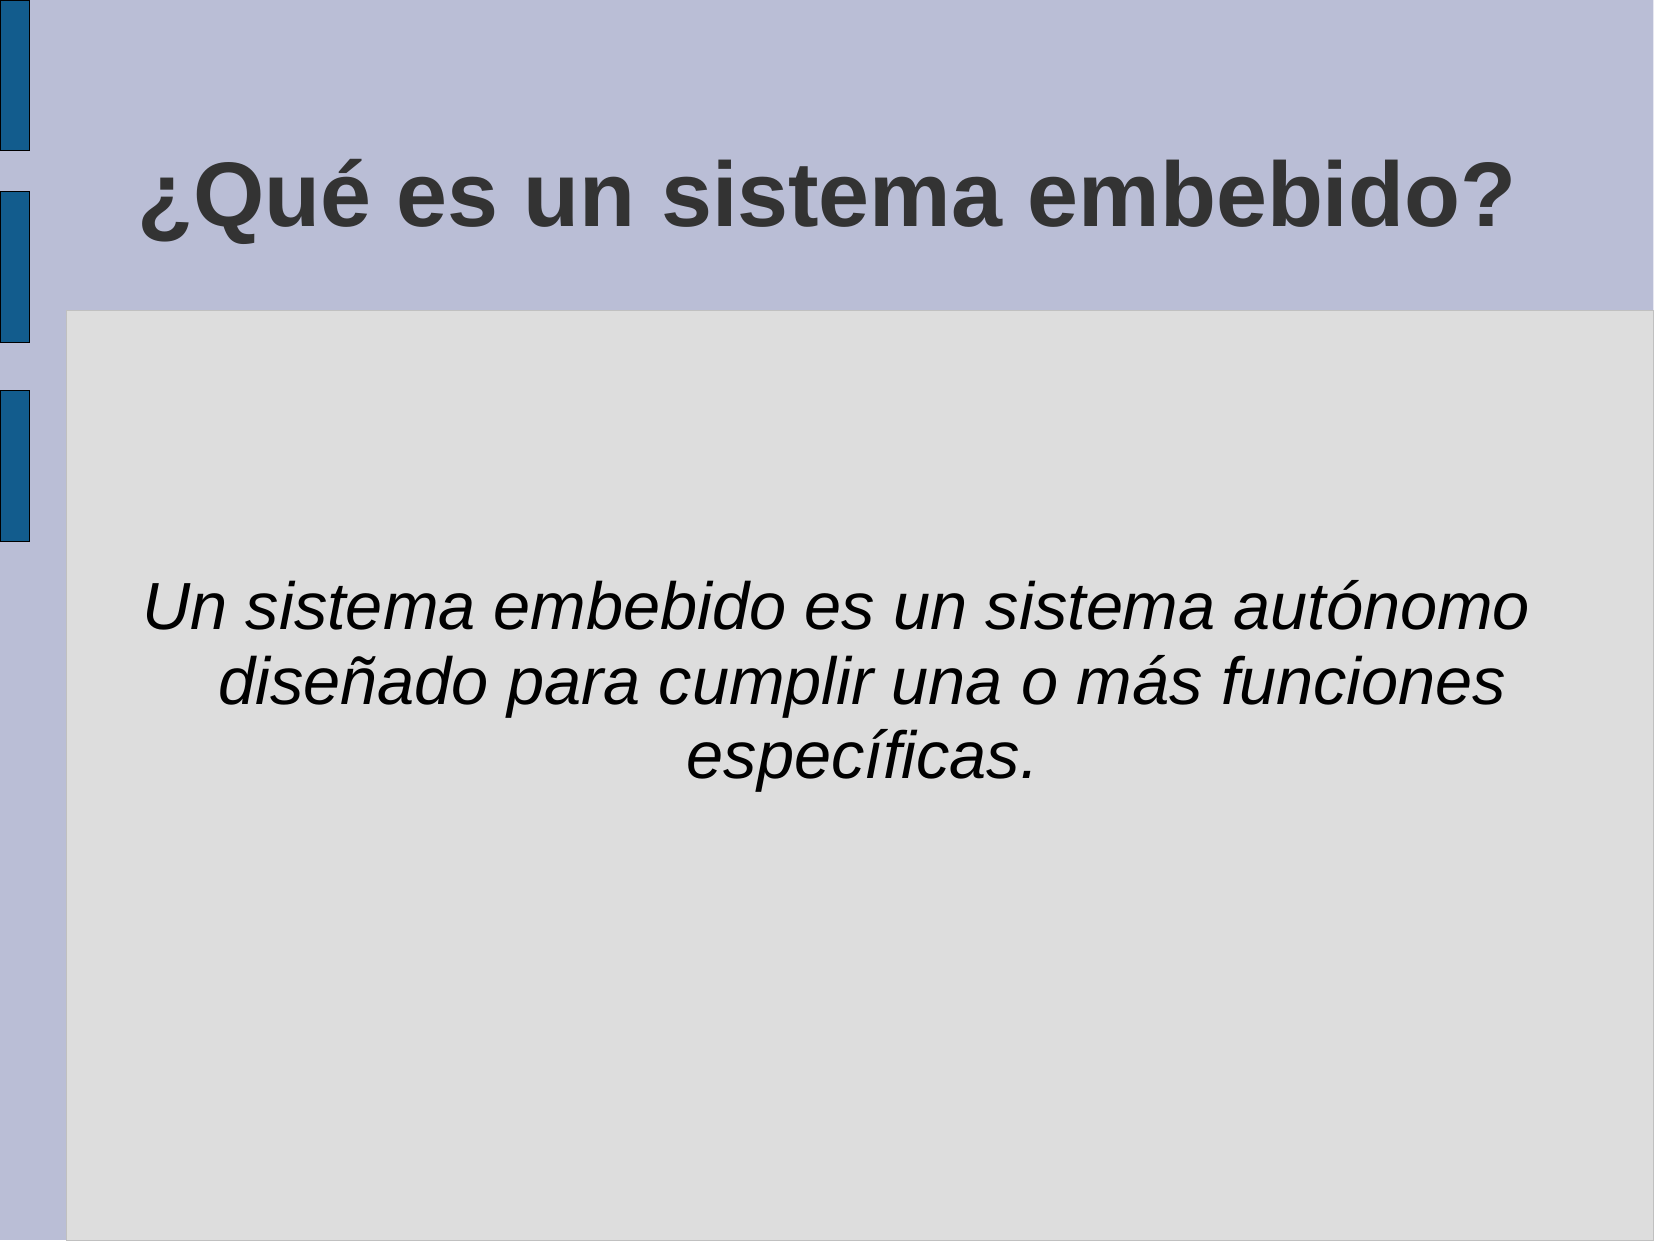

# ¿Qué es un sistema embebido?
Un sistema embebido es un sistema autónomo diseñado para cumplir una o más funciones específicas.